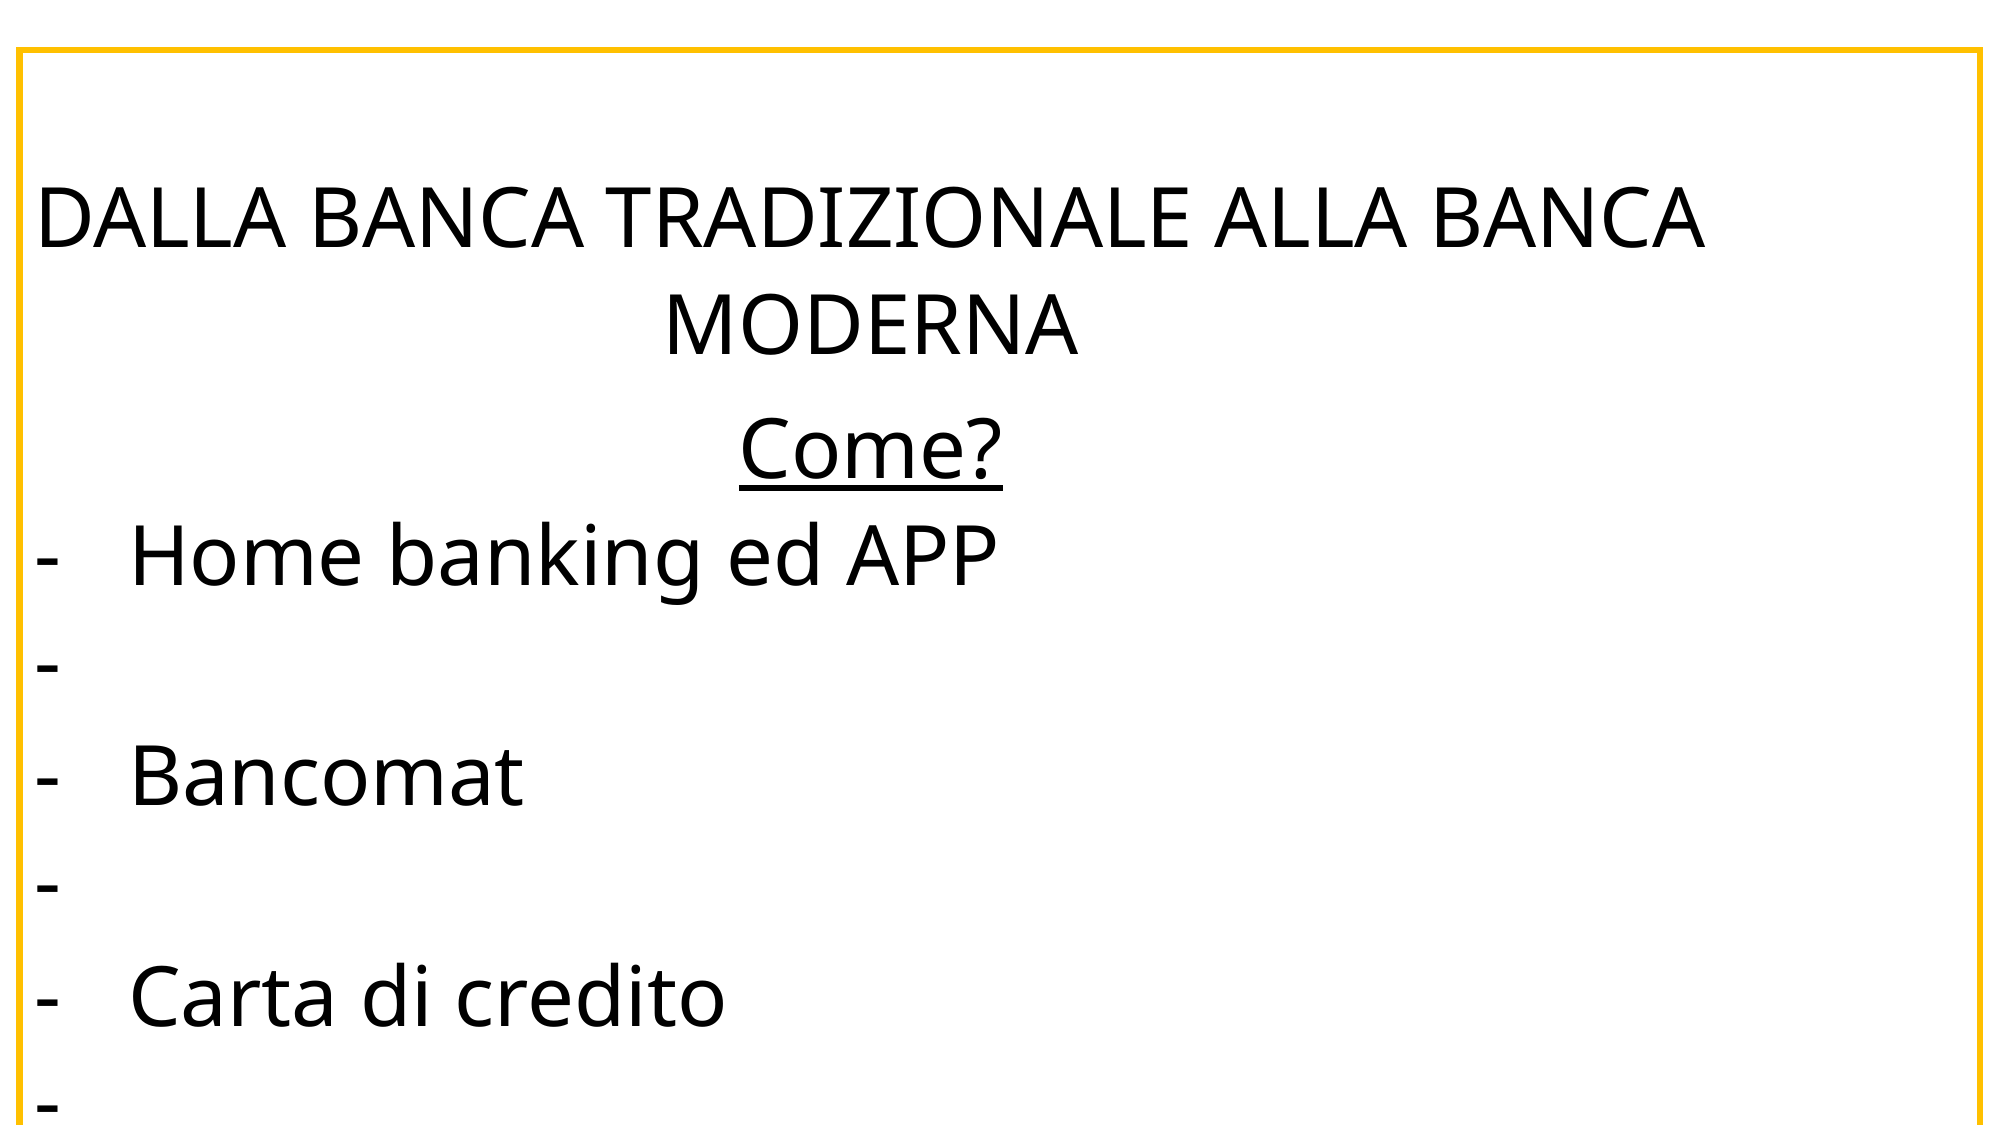

DALLA BANCA TRADIZIONALE ALLA BANCA MODERNA
Come?
Home banking ed APP
Bancomat
Carta di credito